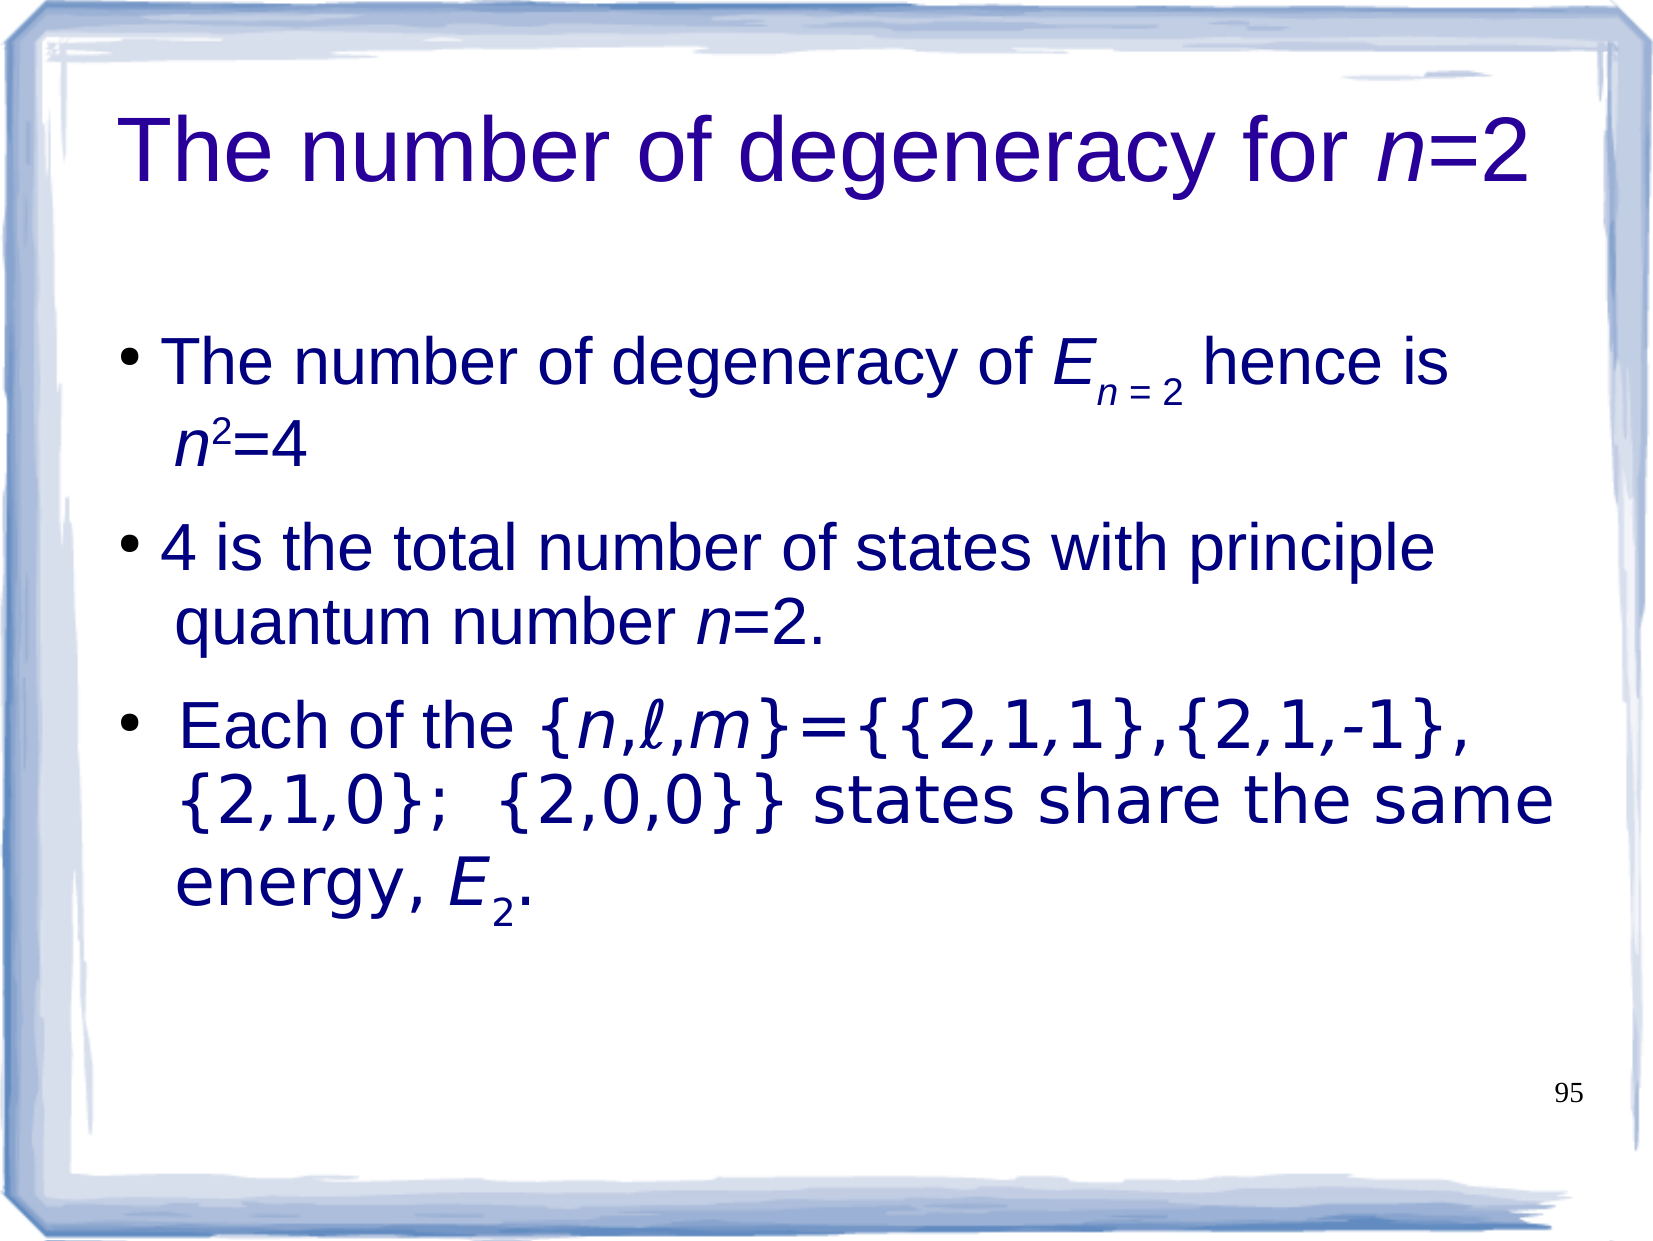

# The number of degeneracy for n=2
 The number of degeneracy of En = 2 hence is n2=4
 4 is the total number of states with principle quantum number n=2.
 Each of the {n,ℓ,m}={{2,1,1},{2,1,-1},{2,1,0}; {2,0,0}} states share the same energy, E2.
95